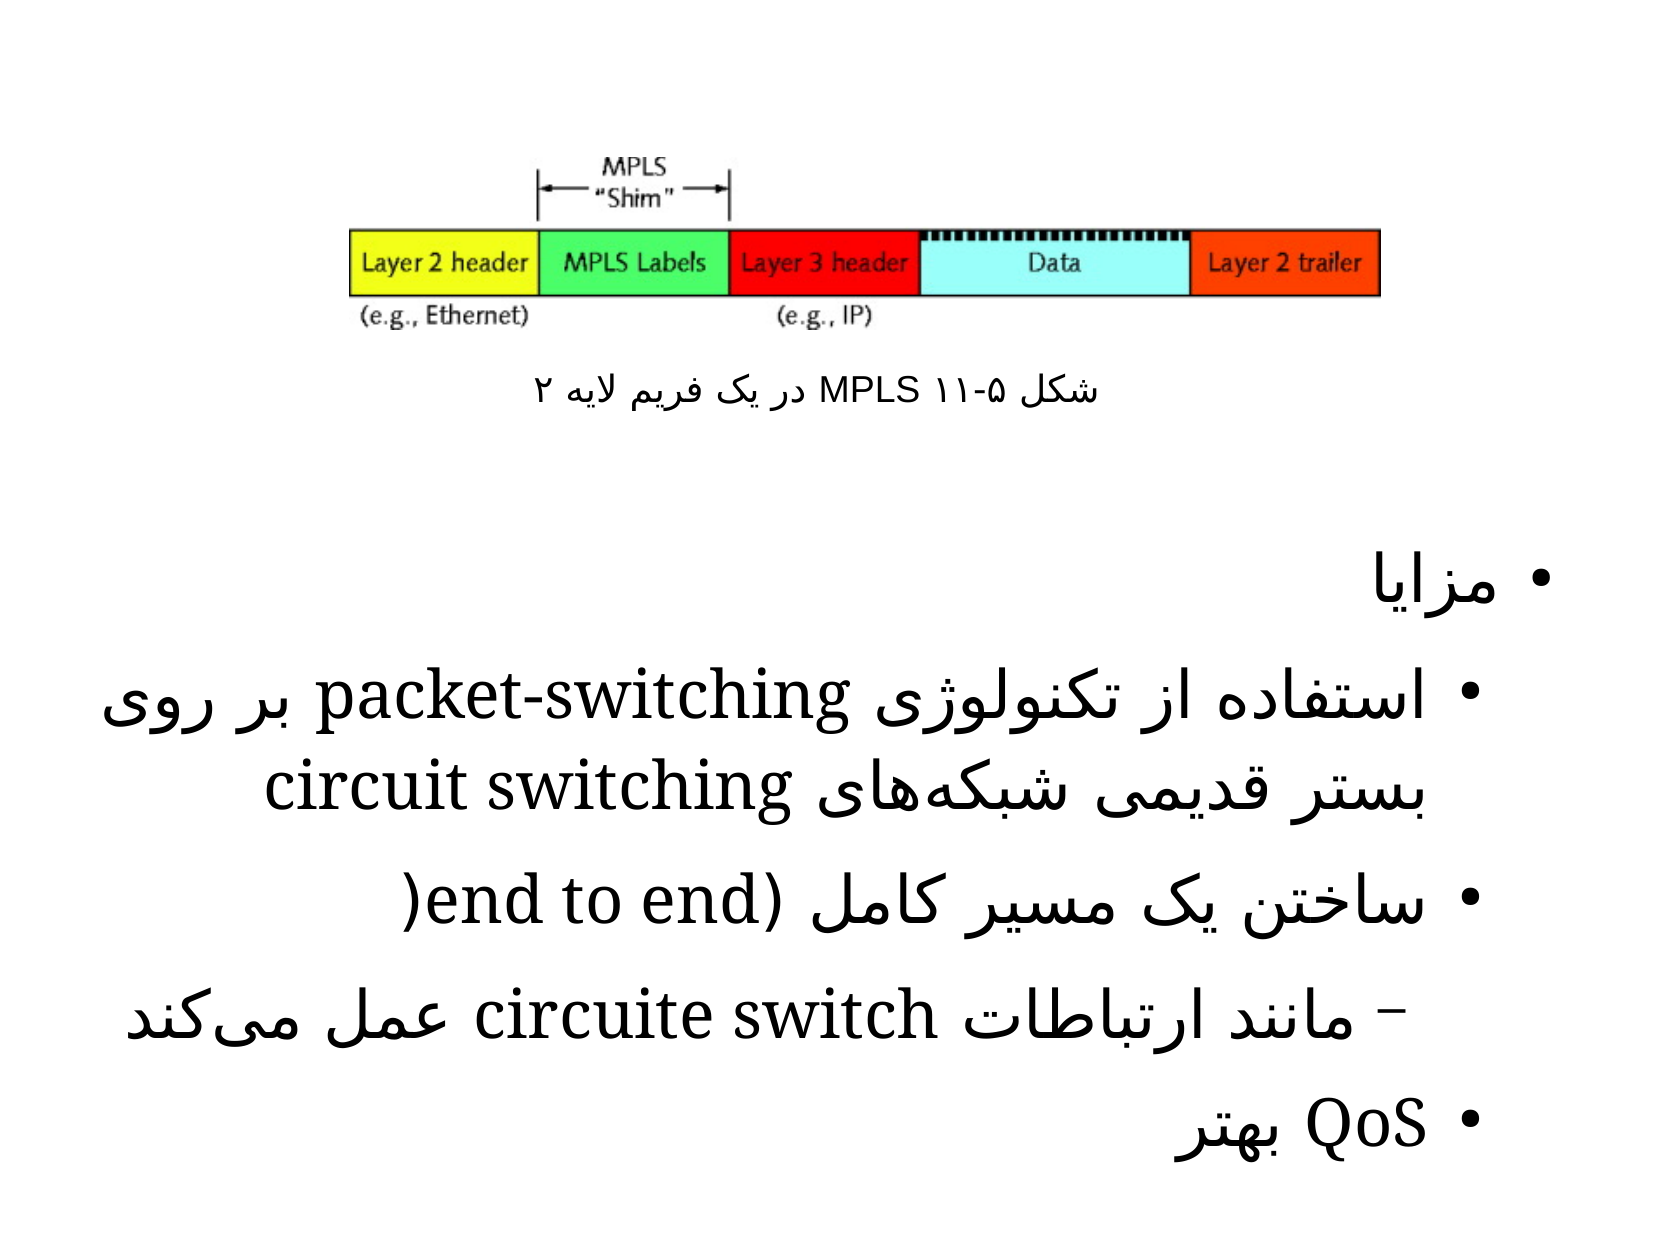

شکل ۵-۱۱ MPLS در یک فریم لایه ۲
# مزایا
استفاده از تکنولوژی packet-switching بر روی بستر قدیمی شبکه‌های circuit switching
ساختن یک مسیر کامل (end to end(
مانند ارتباطات circuite switch عمل می‌کند
QoS بهتر